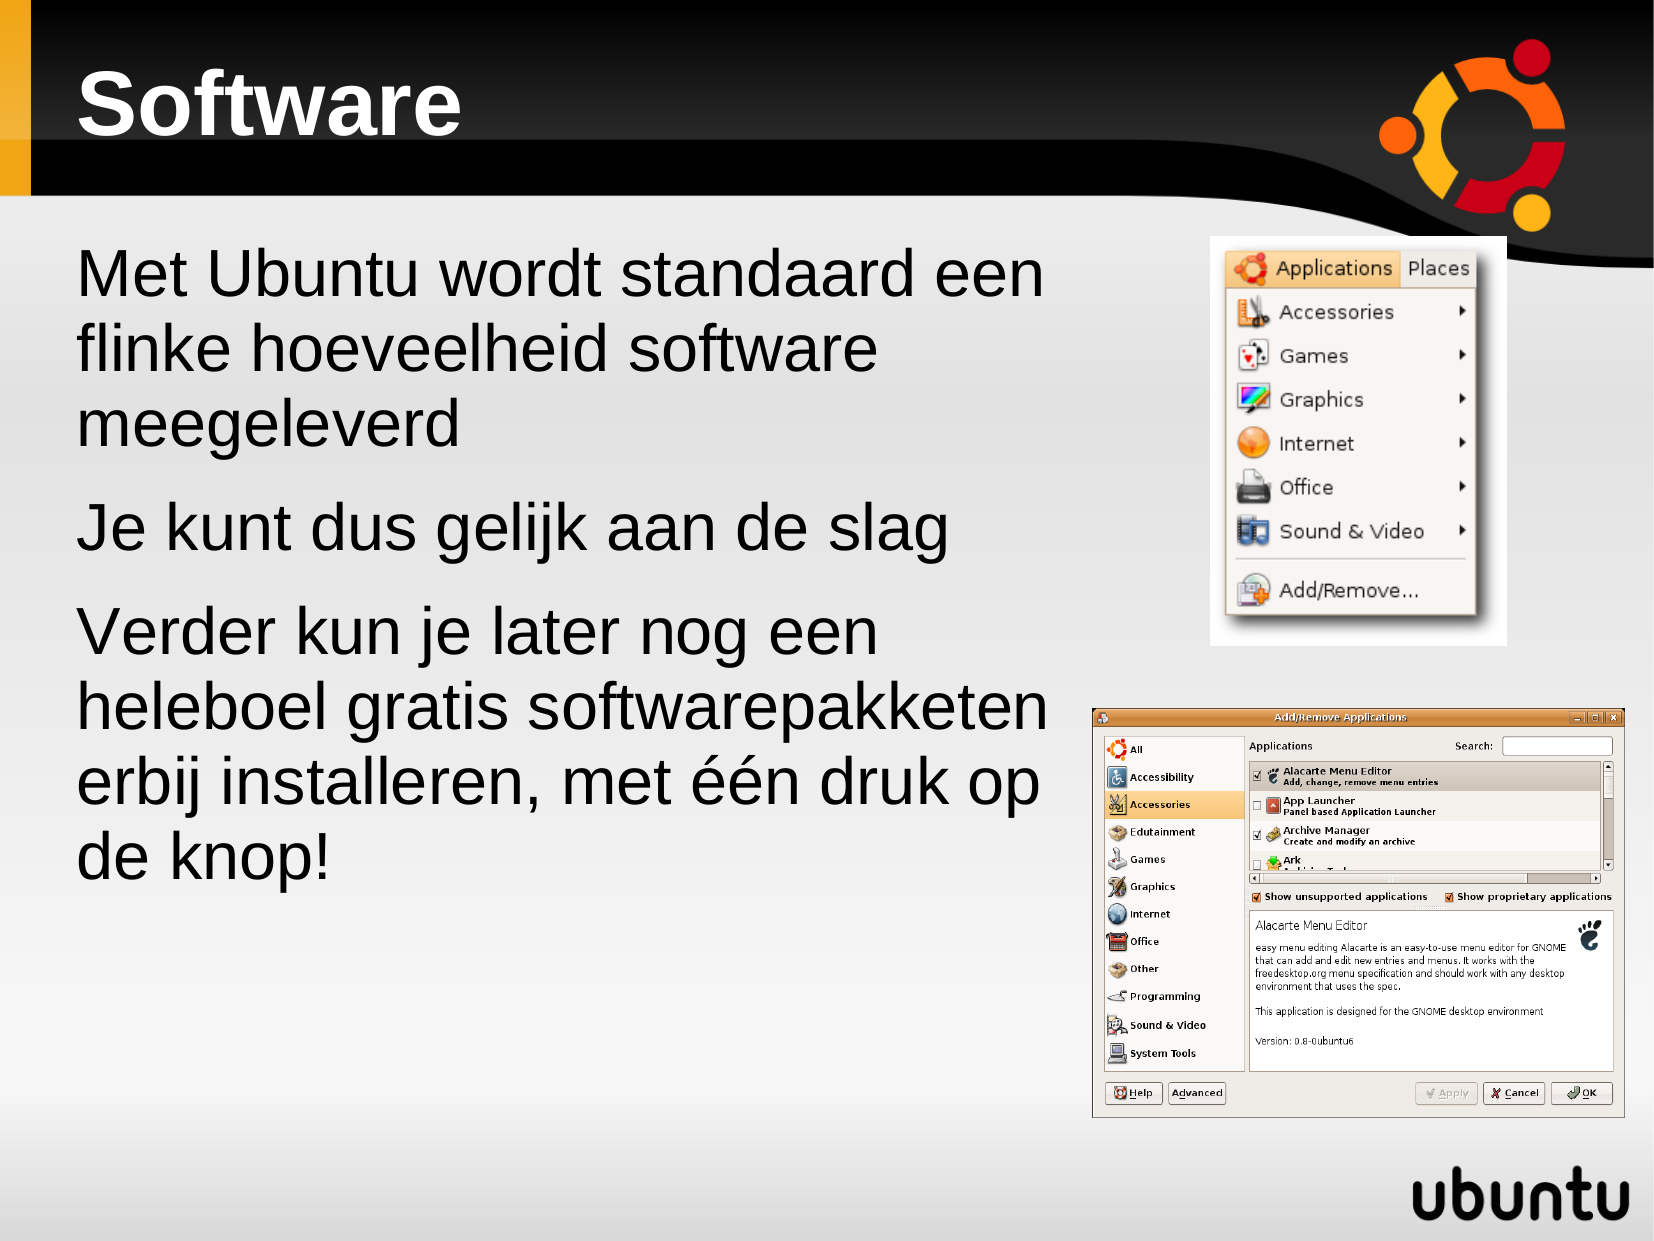

# Software
Met Ubuntu wordt standaard een flinke hoeveelheid software meegeleverd
Je kunt dus gelijk aan de slag
Verder kun je later nog een heleboel gratis softwarepakketen erbij installeren, met één druk op de knop!